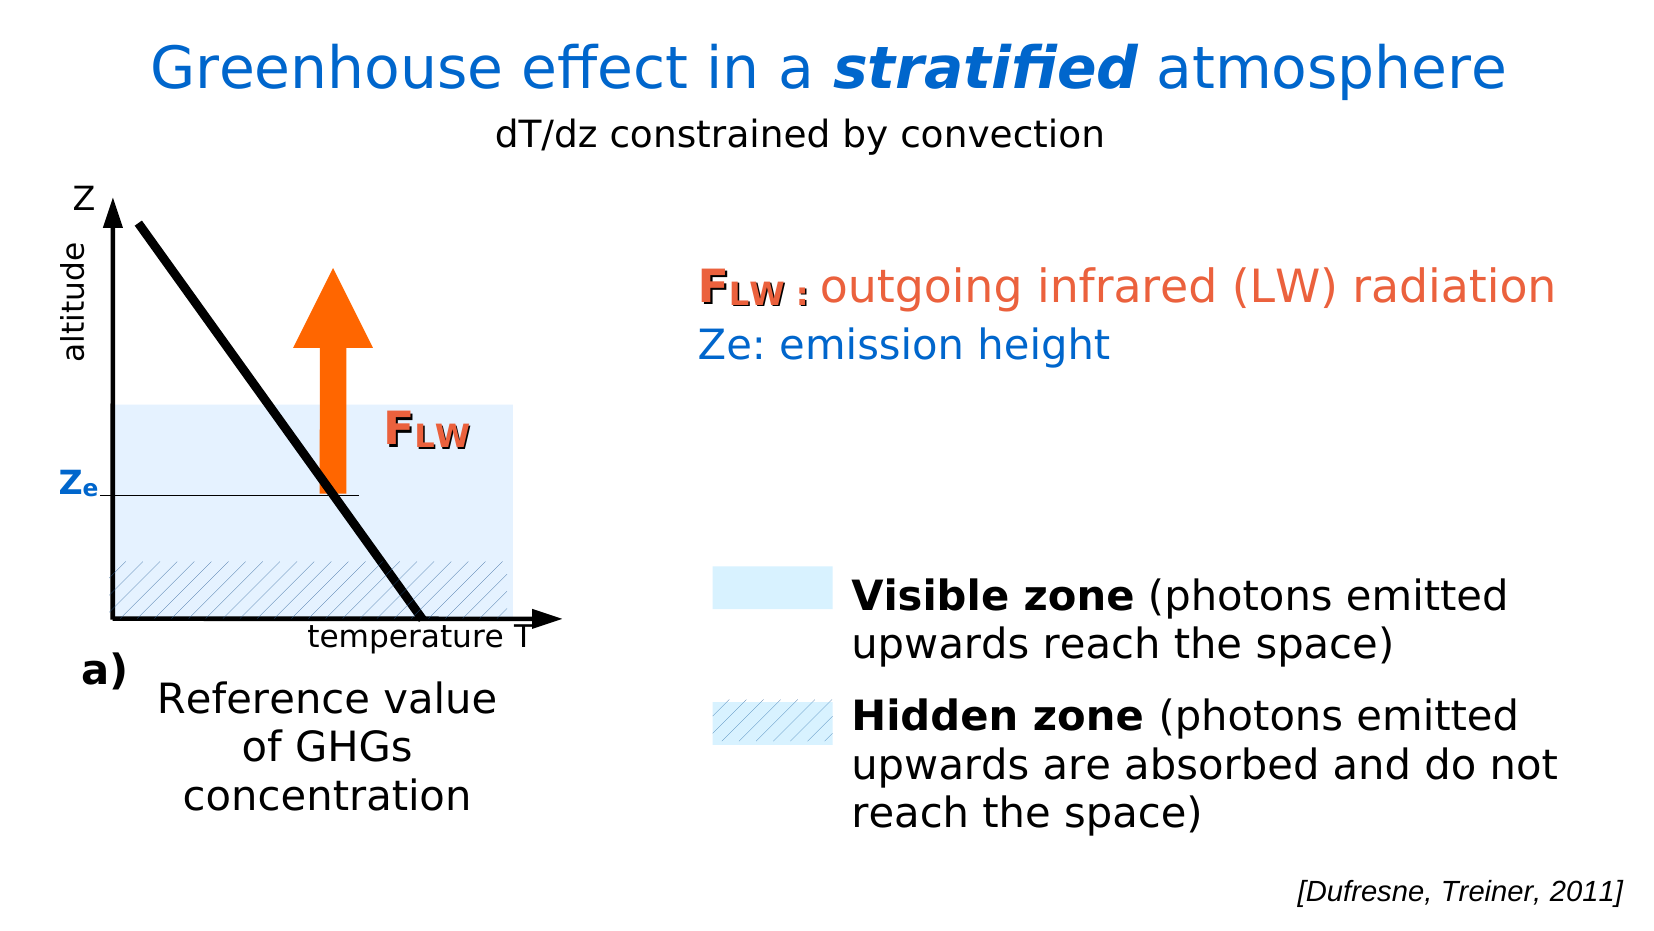

Greenhouse effect in a stratified atmosphere
dT/dz constrained by convection
Z
altitude
FLW
Ze
temperature T
a)
Reference value of GHGs concentration
FLW : outgoing infrared (LW) radiation
Ze: emission height
Visible zone (photons emitted upwards reach the space)
Hidden zone (photons emitted upwards are absorbed and do not reach the space)
[Dufresne, Treiner, 2011]